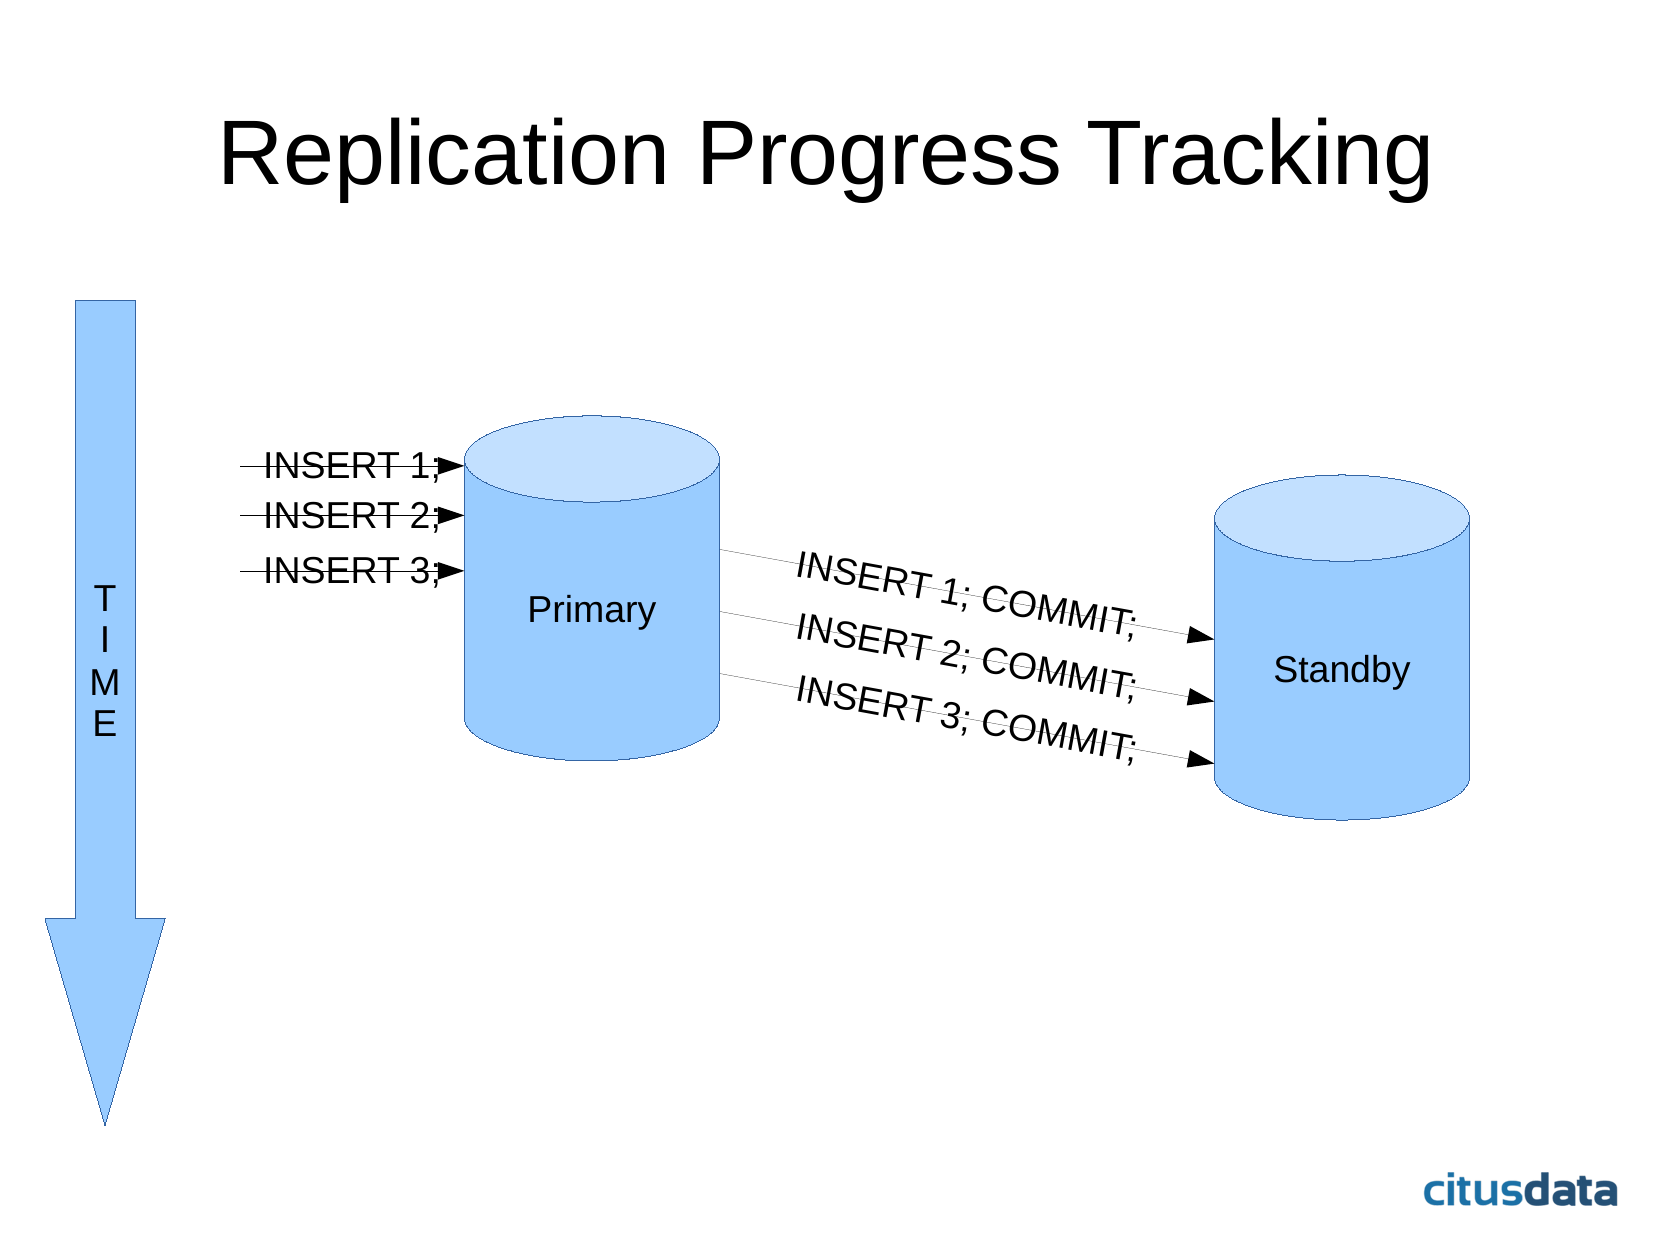

# Replication Progress Tracking
T
I
M
E
Primary
INSERT 1;
Standby
INSERT 2;
INSERT 1; COMMIT;
INSERT 3;
INSERT 2; COMMIT;
INSERT 3; COMMIT;